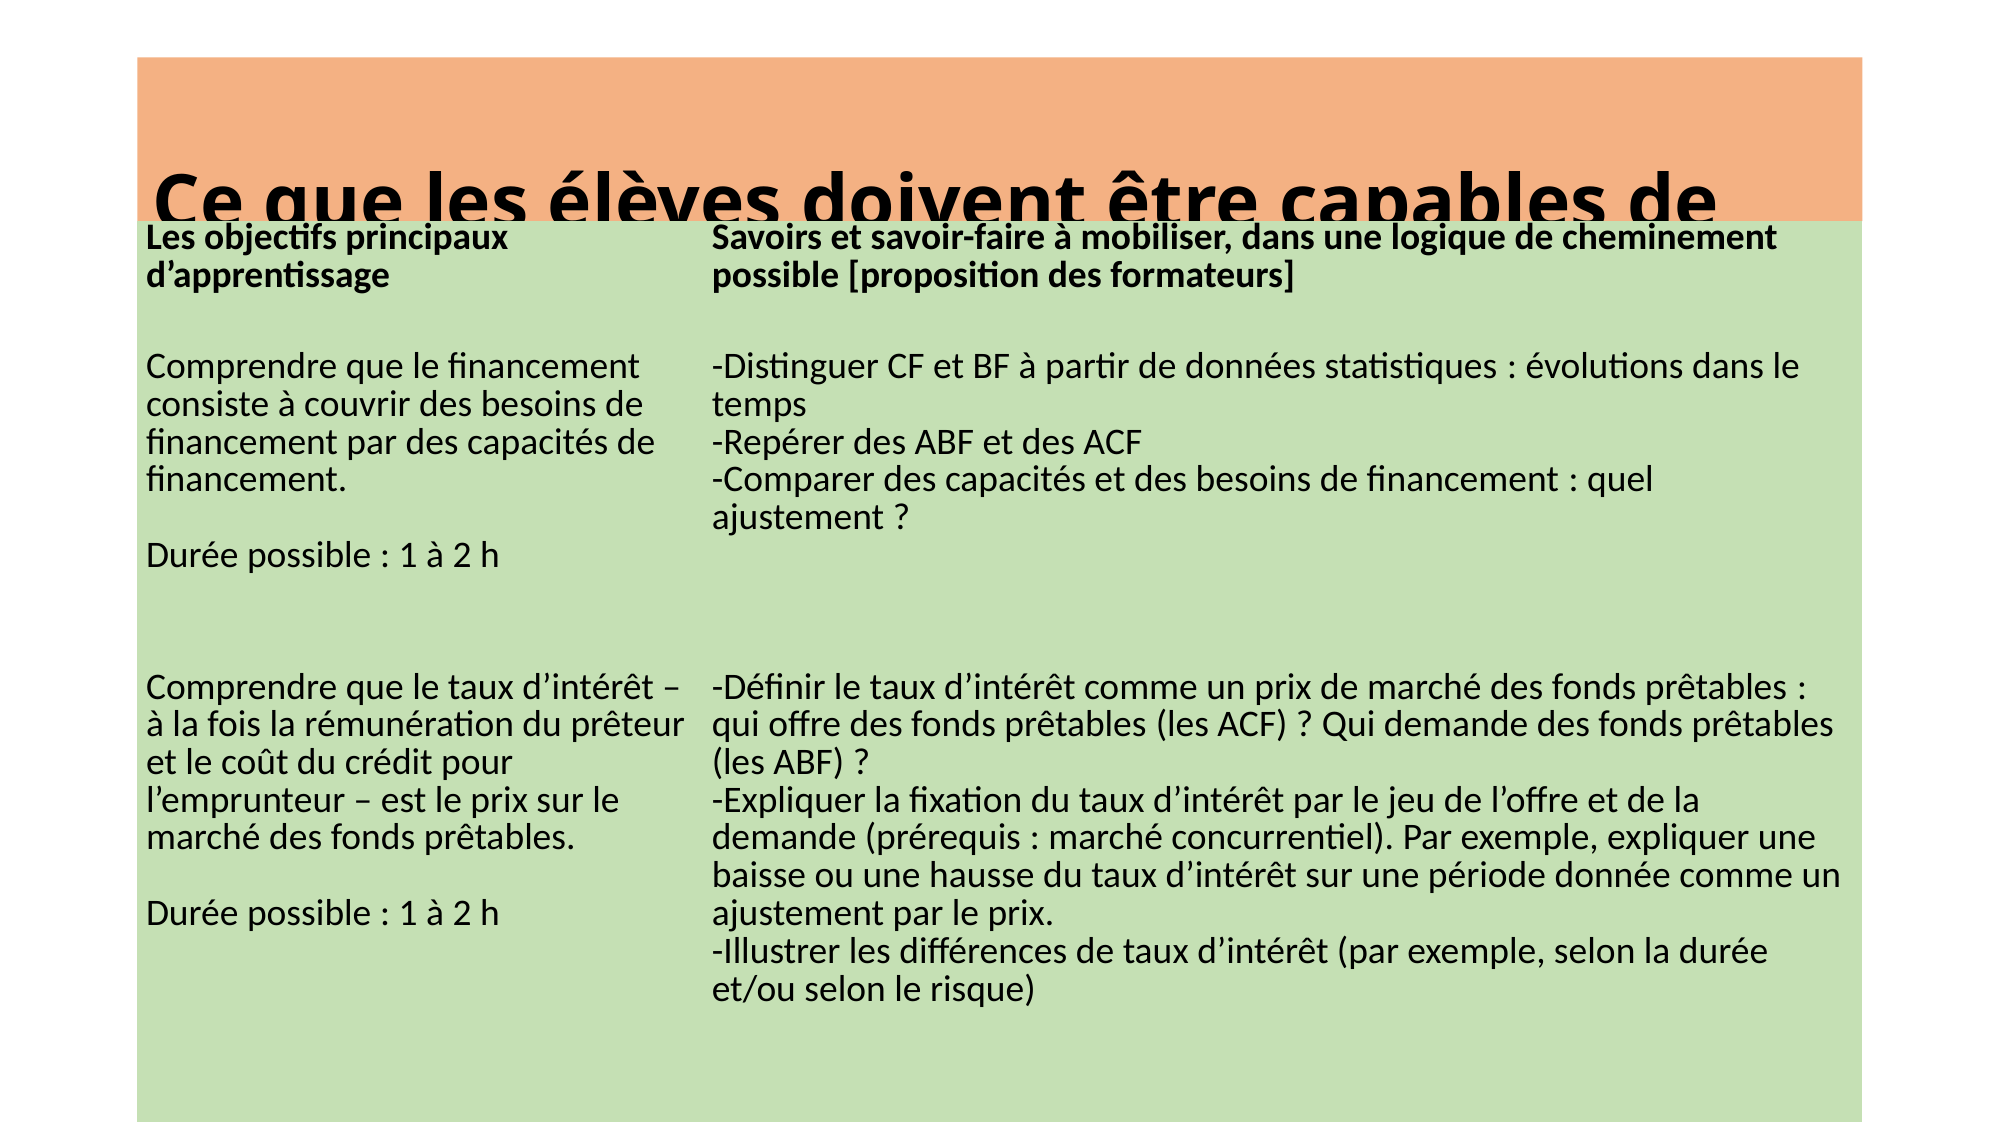

# Ce que les élèves doivent être capables de faire à la fin du cours (10 heures) :
| Les objectifs principaux d’apprentissage | Savoirs et savoir-faire à mobiliser, dans une logique de cheminement possible [proposition des formateurs] |
| --- | --- |
| Comprendre que le financement consiste à couvrir des besoins de financement par des capacités de financement. Durée possible : 1 à 2 h | -Distinguer CF et BF à partir de données statistiques : évolutions dans le temps -Repérer des ABF et des ACF -Comparer des capacités et des besoins de financement : quel ajustement ? |
| Comprendre que le taux d’intérêt – à la fois la rémunération du prêteur et le coût du crédit pour l’emprunteur – est le prix sur le marché des fonds prêtables.   Durée possible : 1 à 2 h | -Définir le taux d’intérêt comme un prix de marché des fonds prêtables : qui offre des fonds prêtables (les ACF) ? Qui demande des fonds prêtables (les ABF) ? -Expliquer la fixation du taux d’intérêt par le jeu de l’offre et de la demande (prérequis : marché concurrentiel). Par exemple, expliquer une baisse ou une hausse du taux d’intérêt sur une période donnée comme un ajustement par le prix. -Illustrer les différences de taux d’intérêt (par exemple, selon la durée et/ou selon le risque) |